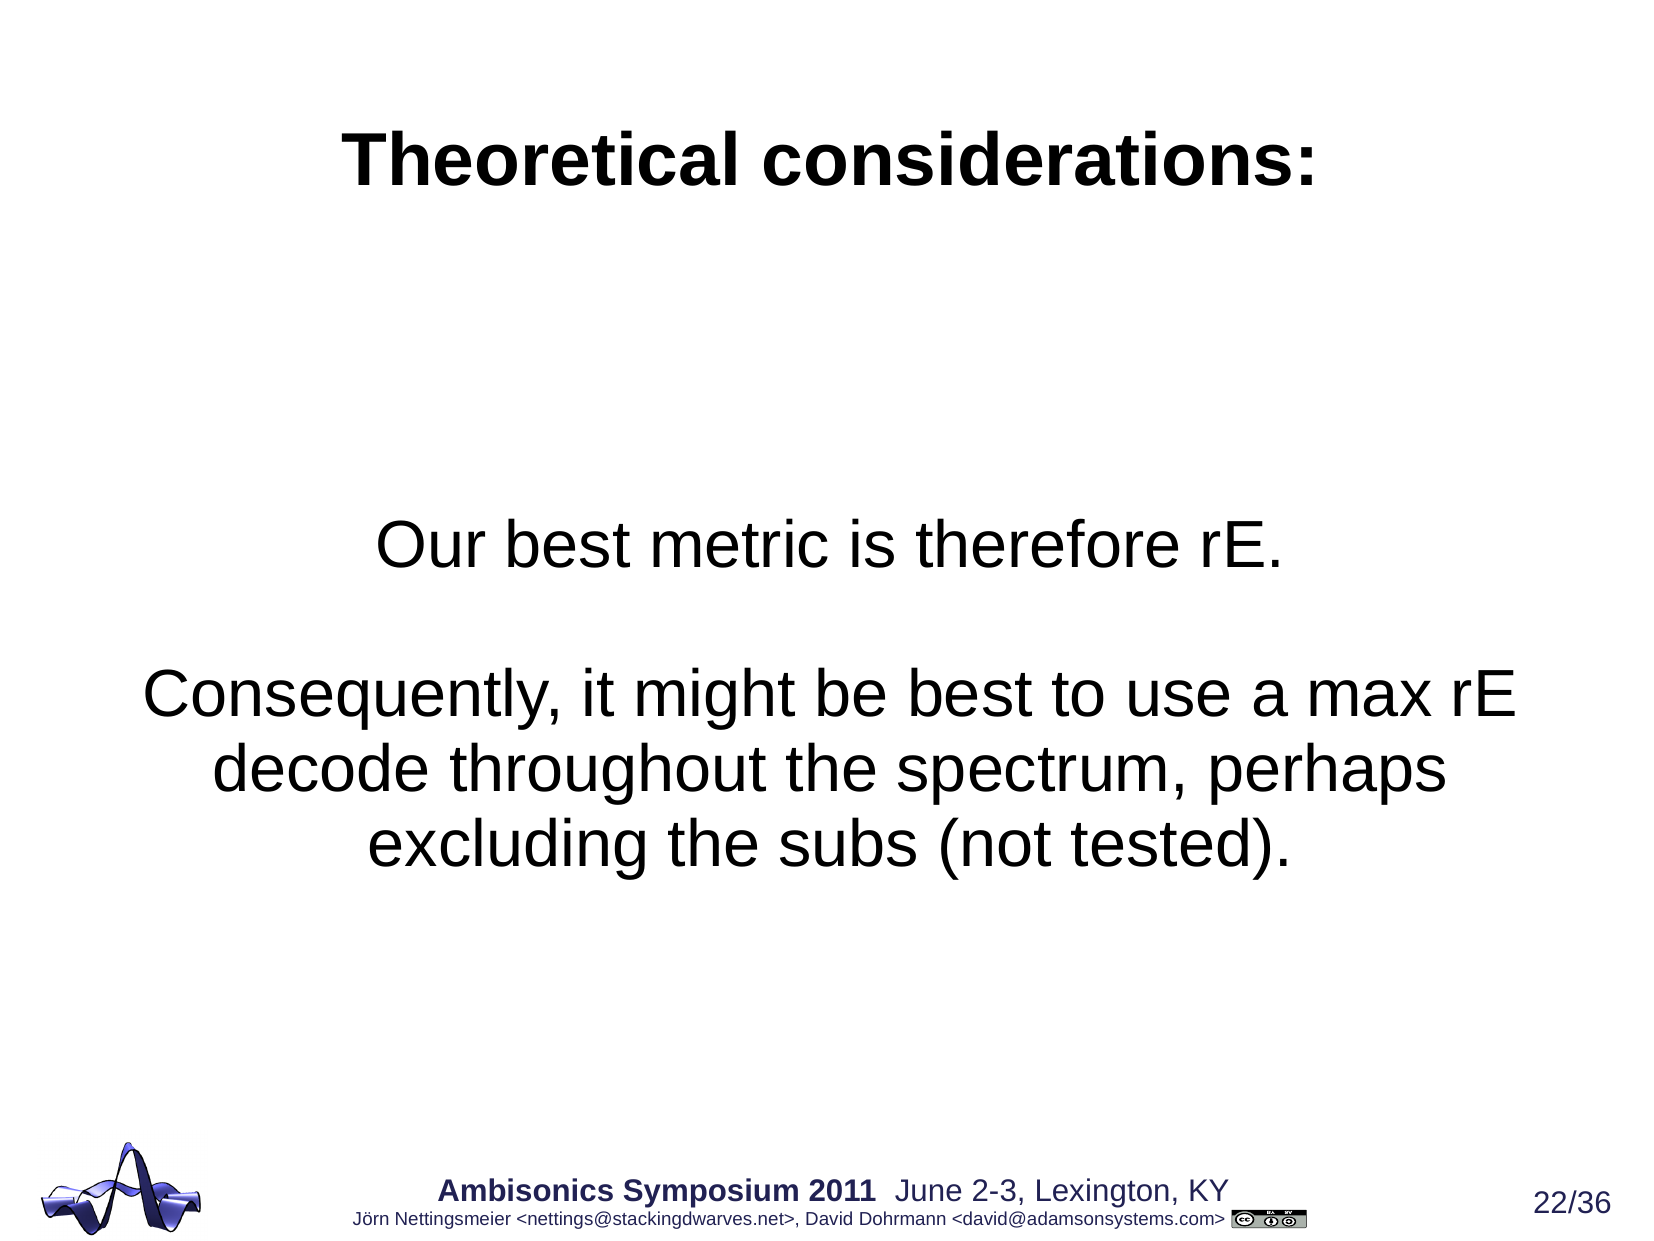

# Theoretical considerations:
Our best metric is therefore rE.
Consequently, it might be best to use a max rE decode throughout the spectrum, perhaps excluding the subs (not tested).